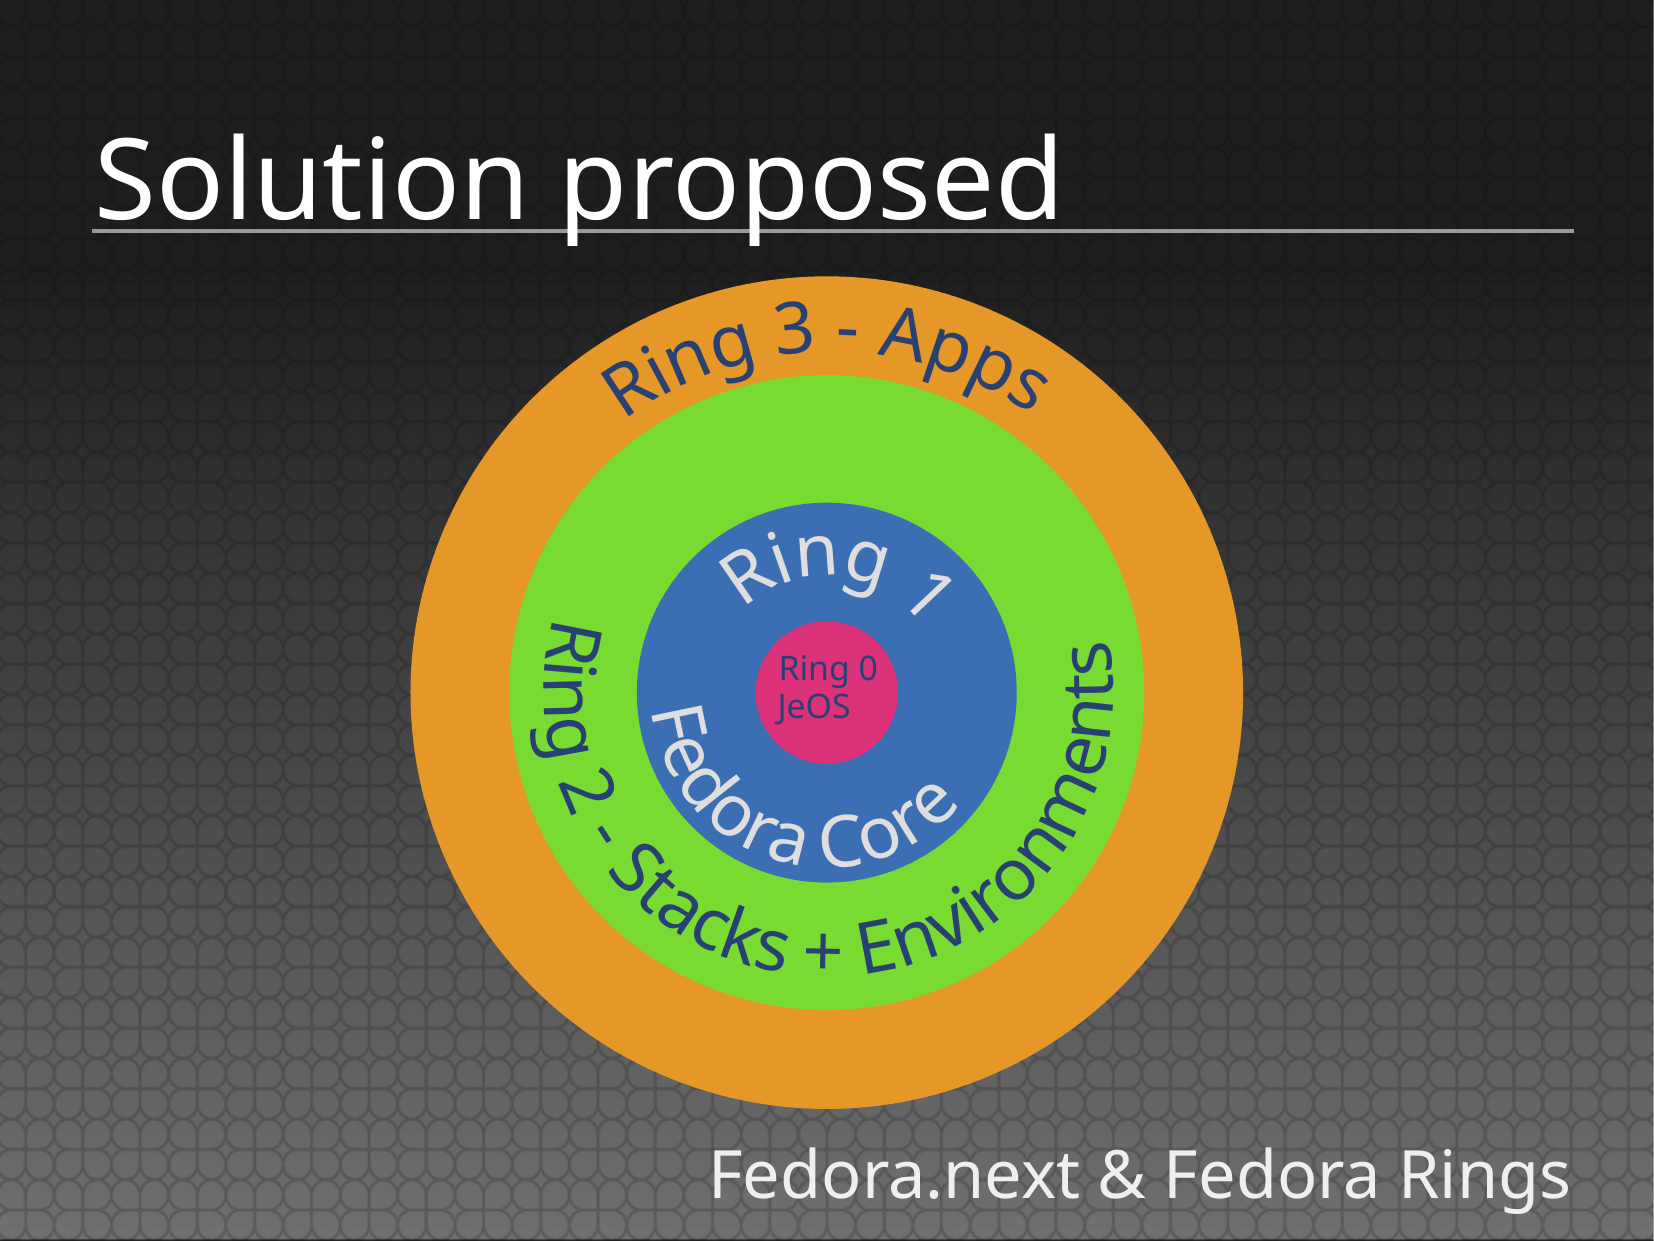

# Solution proposed
Fedora.next & Fedora Rings